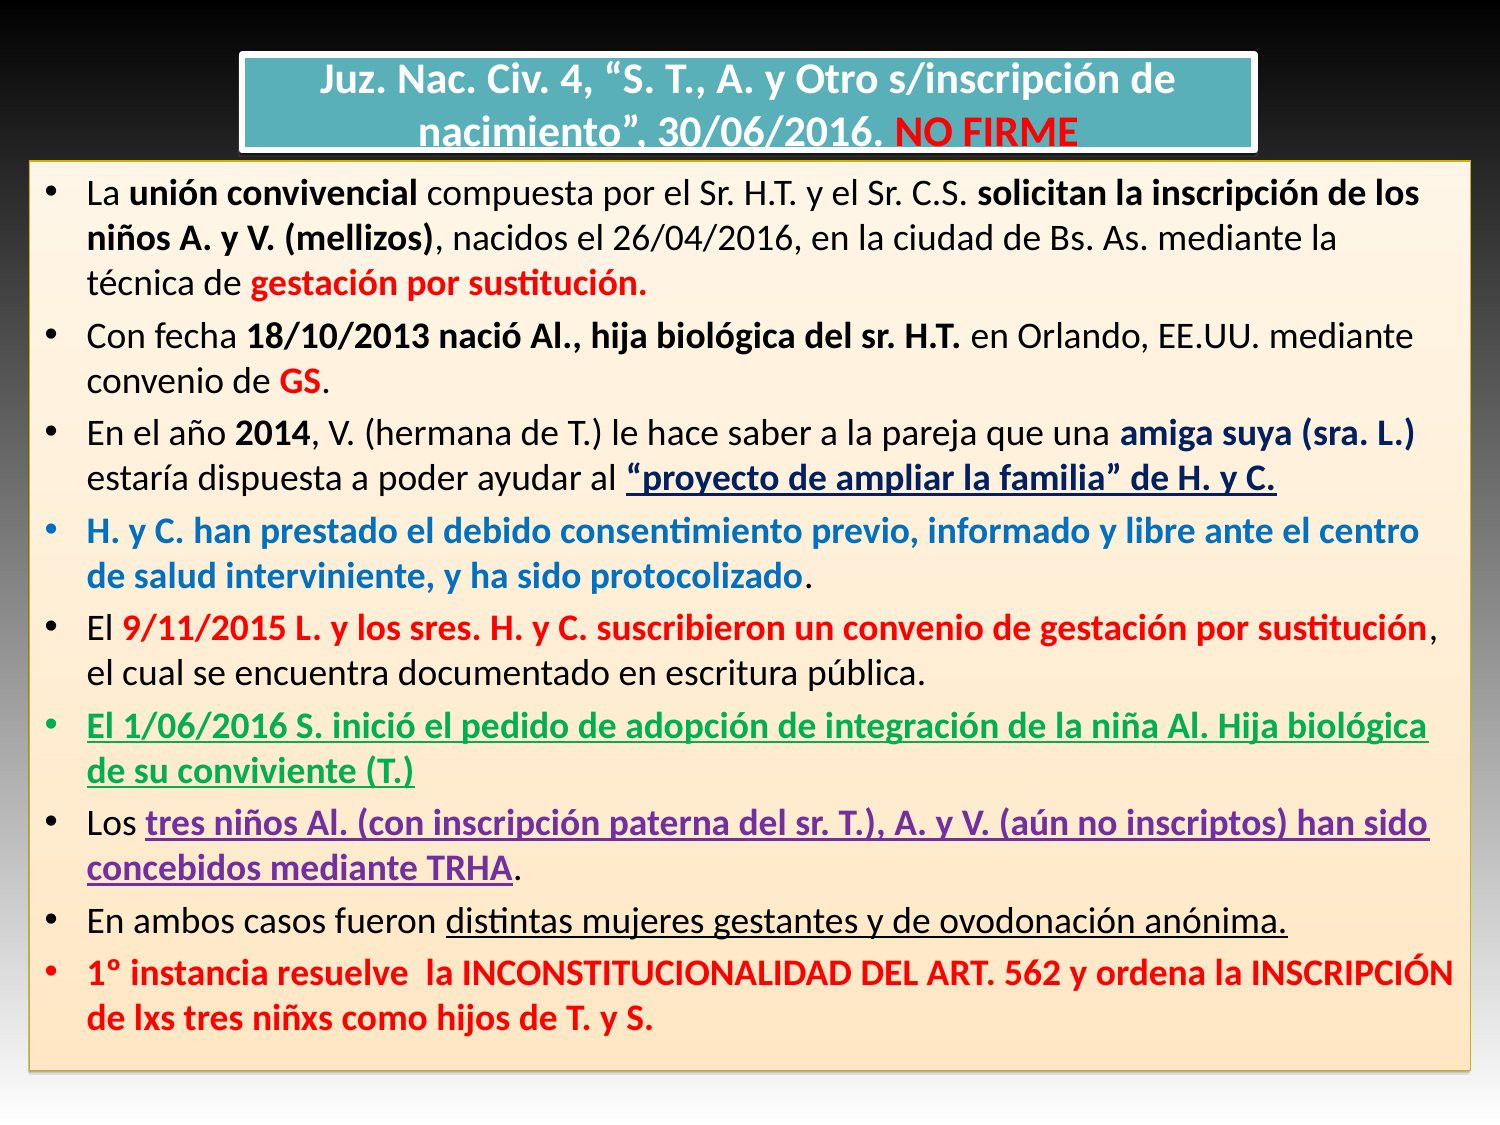

# Juz. Nac. Civ. 4, “S. T., A. y Otro s/inscripción de nacimiento”, 30/06/2016. NO FIRME
La unión convivencial compuesta por el Sr. H.T. y el Sr. C.S. solicitan la inscripción de los niños A. y V. (mellizos), nacidos el 26/04/2016, en la ciudad de Bs. As. mediante la técnica de gestación por sustitución.
Con fecha 18/10/2013 nació Al., hija biológica del sr. H.T. en Orlando, EE.UU. mediante convenio de GS.
En el año 2014, V. (hermana de T.) le hace saber a la pareja que una amiga suya (sra. L.) estaría dispuesta a poder ayudar al “proyecto de ampliar la familia” de H. y C.
H. y C. han prestado el debido consentimiento previo, informado y libre ante el centro de salud interviniente, y ha sido protocolizado.
El 9/11/2015 L. y los sres. H. y C. suscribieron un convenio de gestación por sustitución, el cual se encuentra documentado en escritura pública.
El 1/06/2016 S. inició el pedido de adopción de integración de la niña Al. Hija biológica de su conviviente (T.)
Los tres niños Al. (con inscripción paterna del sr. T.), A. y V. (aún no inscriptos) han sido concebidos mediante TRHA.
En ambos casos fueron distintas mujeres gestantes y de ovodonación anónima.
1º instancia resuelve la INCONSTITUCIONALIDAD DEL ART. 562 y ordena la INSCRIPCIÓN de lxs tres niñxs como hijos de T. y S.